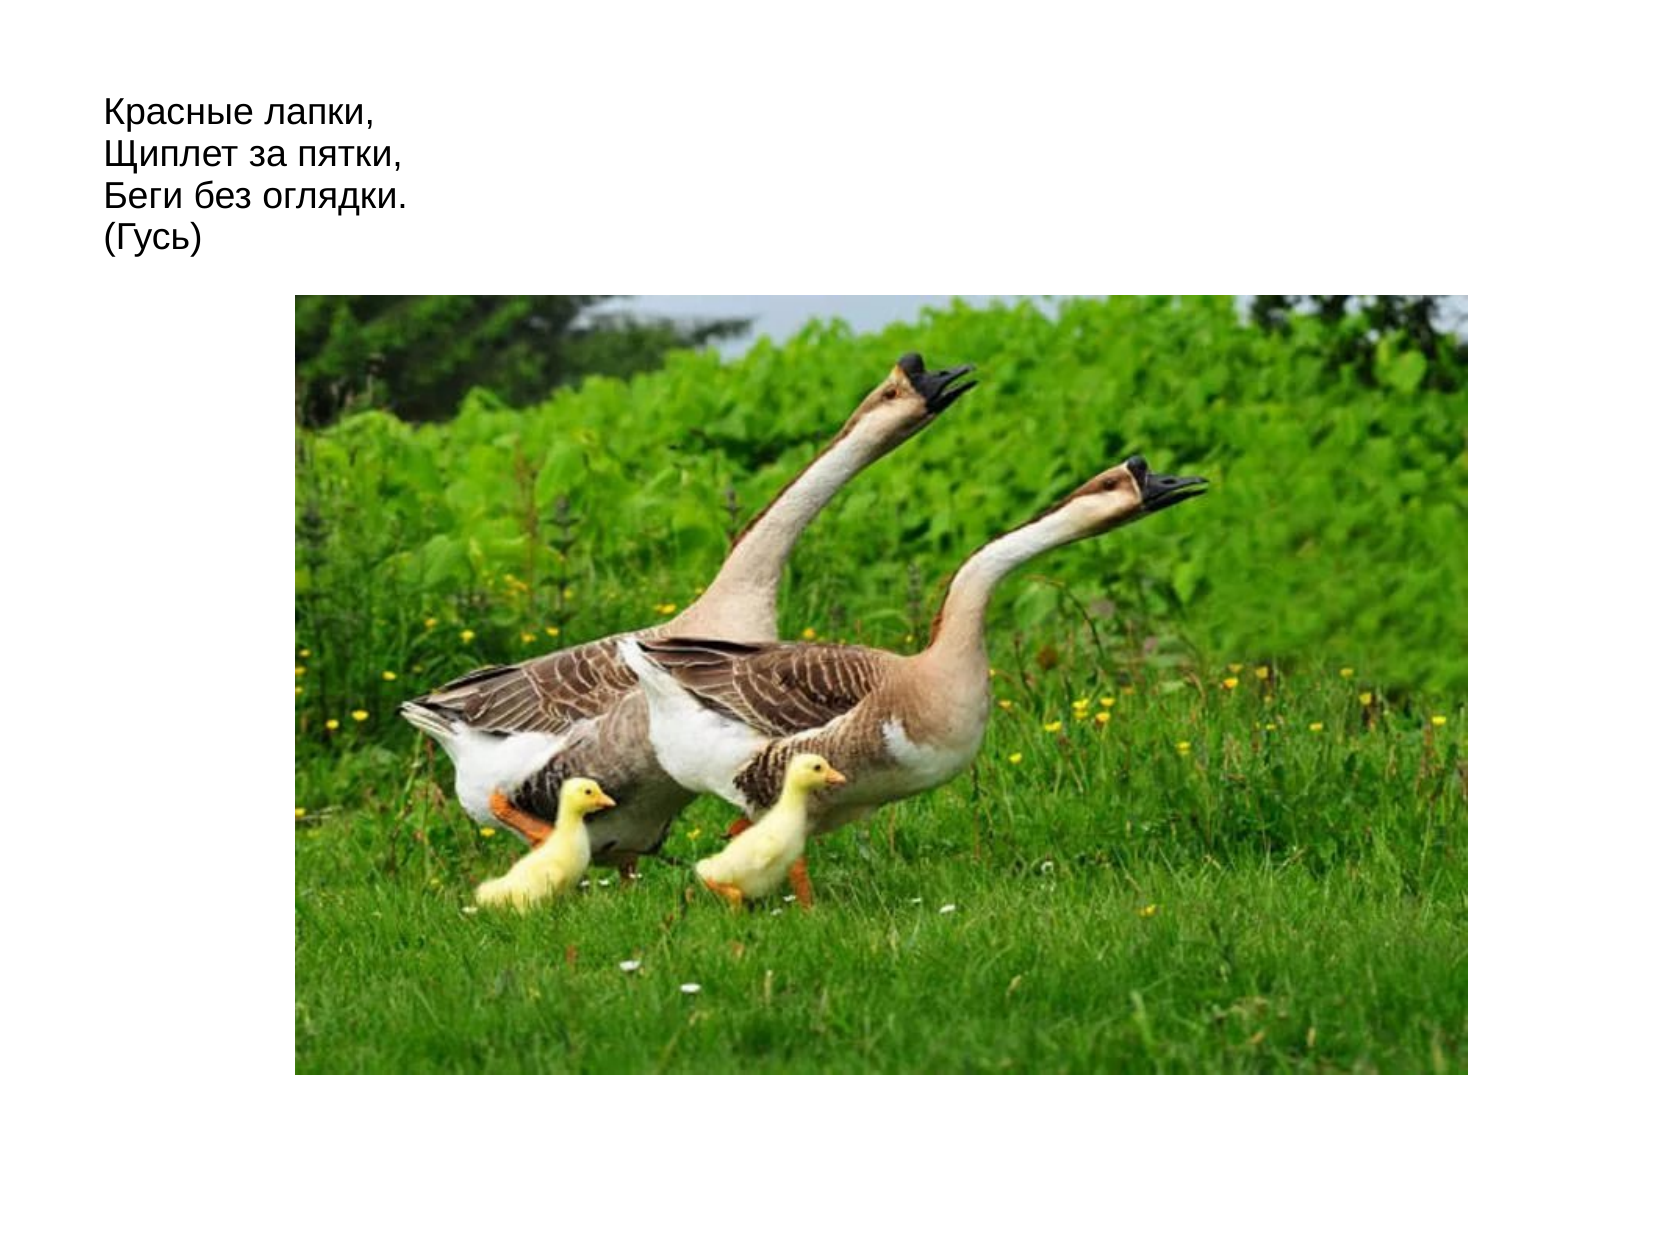

Красные лапки,
Щиплет за пятки,
Беги без оглядки.
(Гусь)